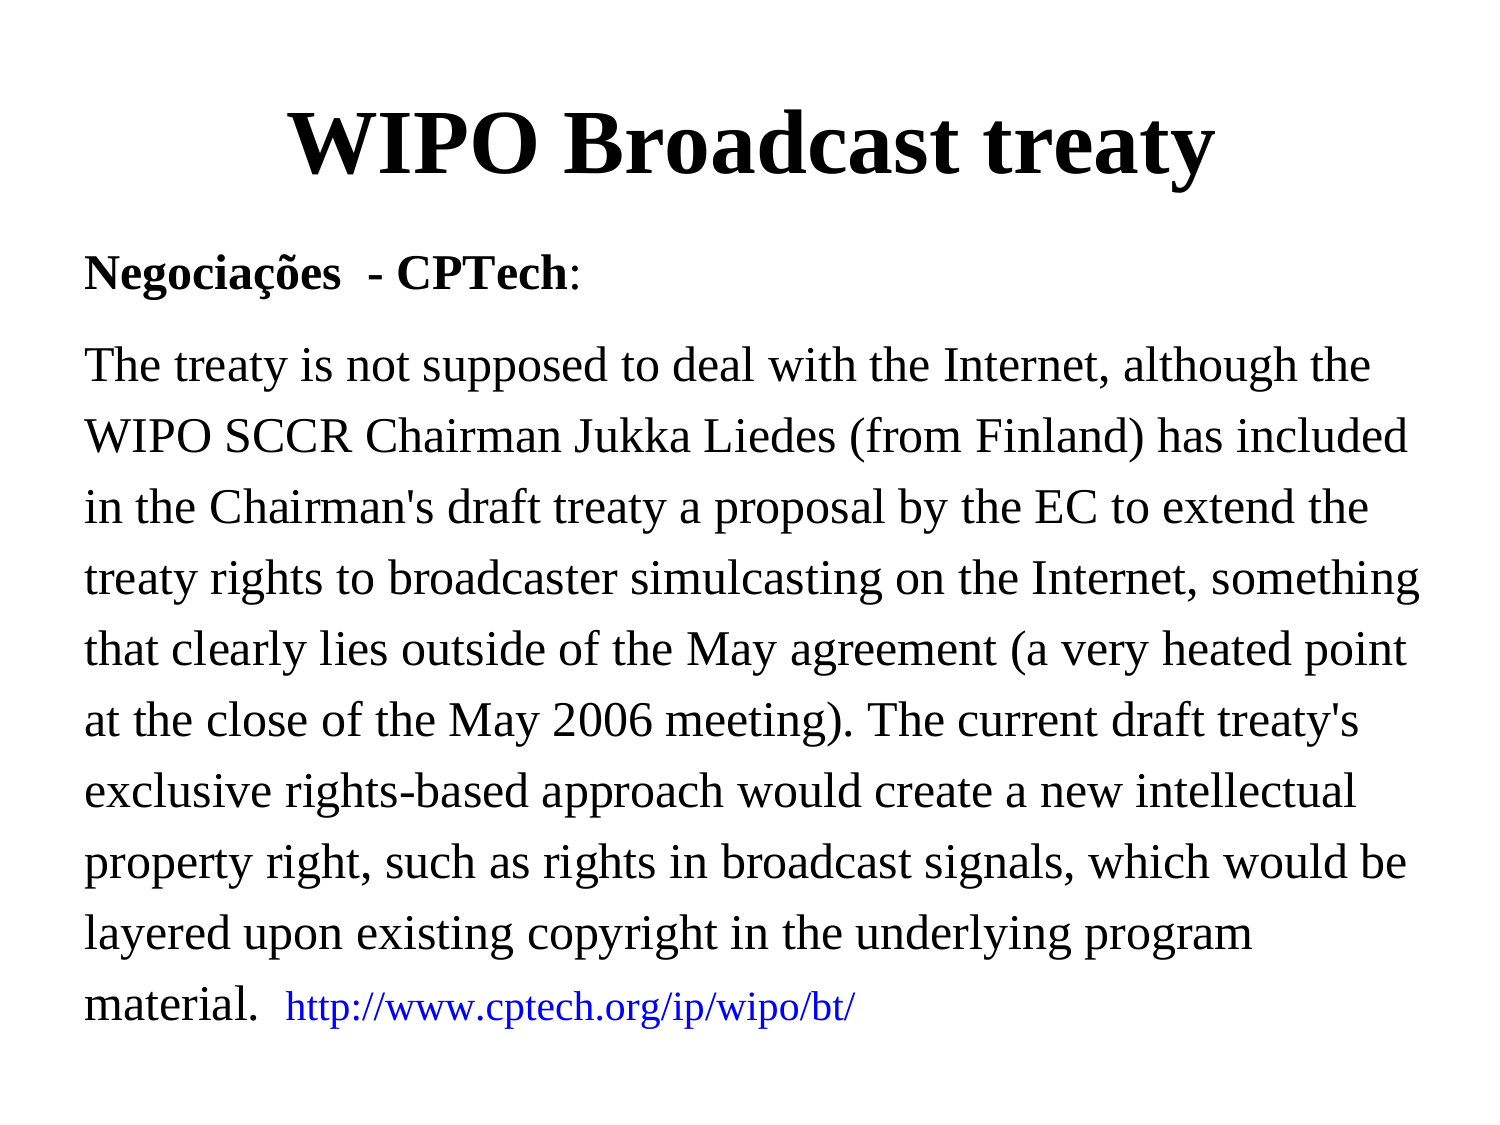

# WIPO Broadcast treaty
Negociações - CPTech:
The treaty is not supposed to deal with the Internet, although the WIPO SCCR Chairman Jukka Liedes (from Finland) has included in the Chairman's draft treaty a proposal by the EC to extend the treaty rights to broadcaster simulcasting on the Internet, something that clearly lies outside of the May agreement (a very heated point at the close of the May 2006 meeting). The current draft treaty's exclusive rights-based approach would create a new intellectual property right, such as rights in broadcast signals, which would be layered upon existing copyright in the underlying program material. http://www.cptech.org/ip/wipo/bt/